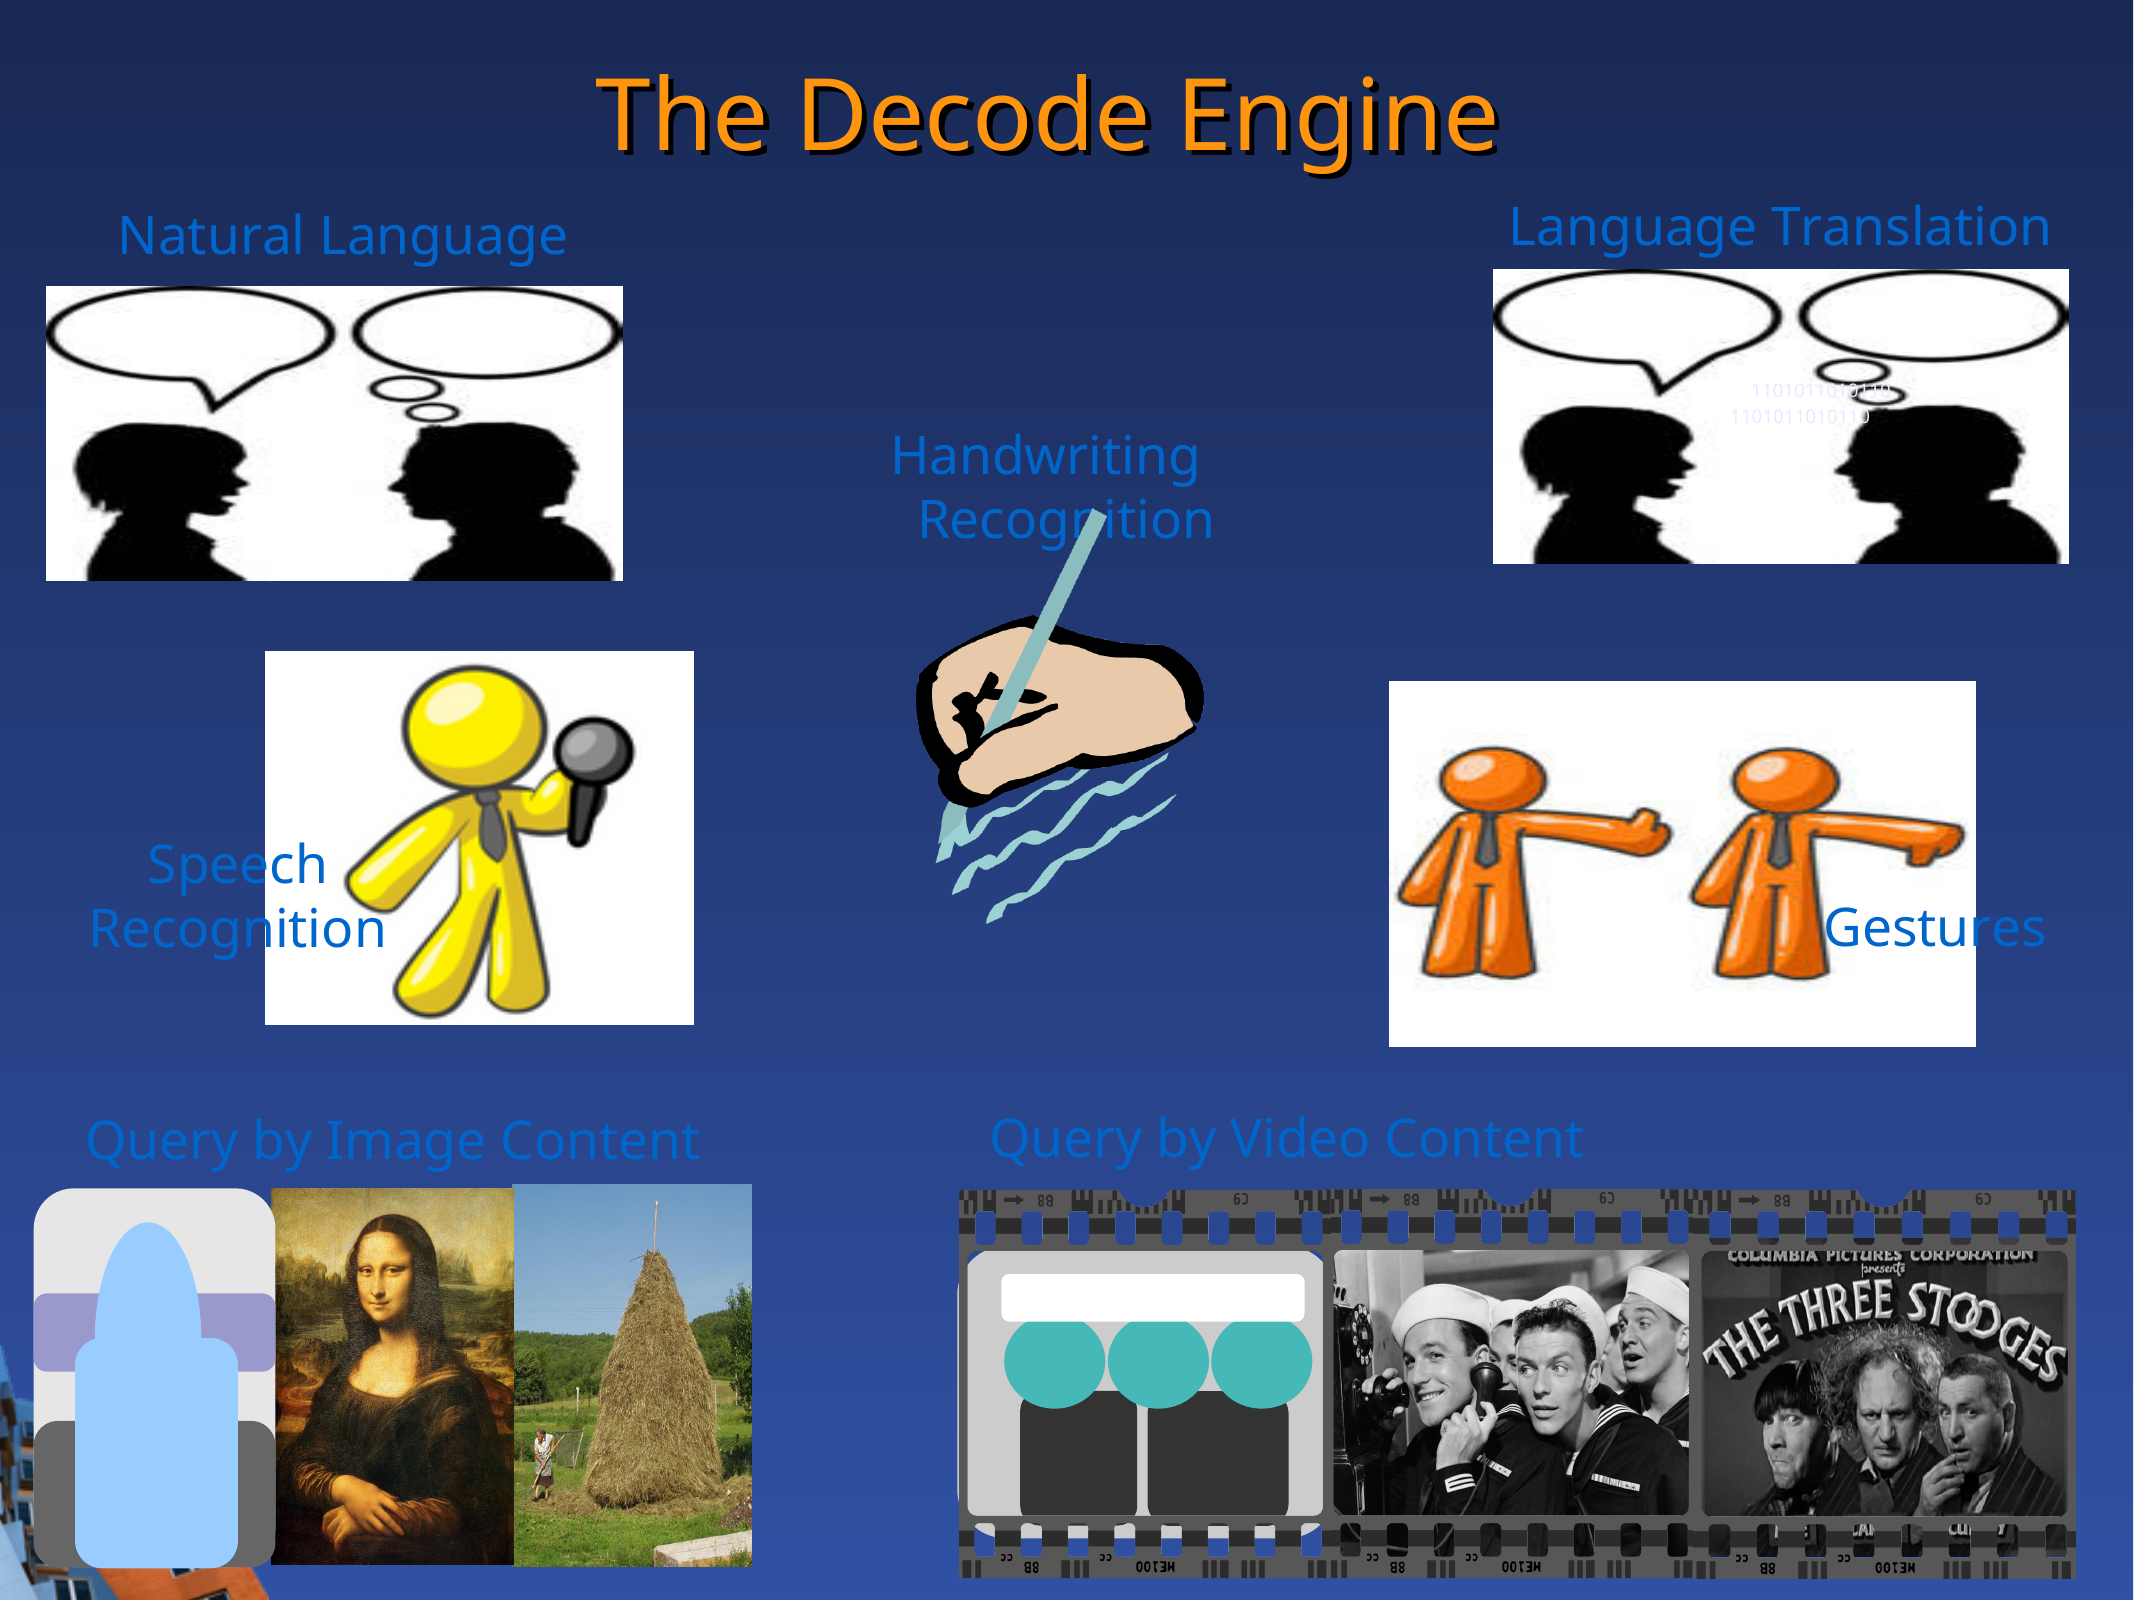

# The Decode Engine
Language Translation
Natural Language
1101011010110
1101011010110
Handwriting Recognition
Speech Recognition
Gestures
Query by Video Content
Query by Image Content